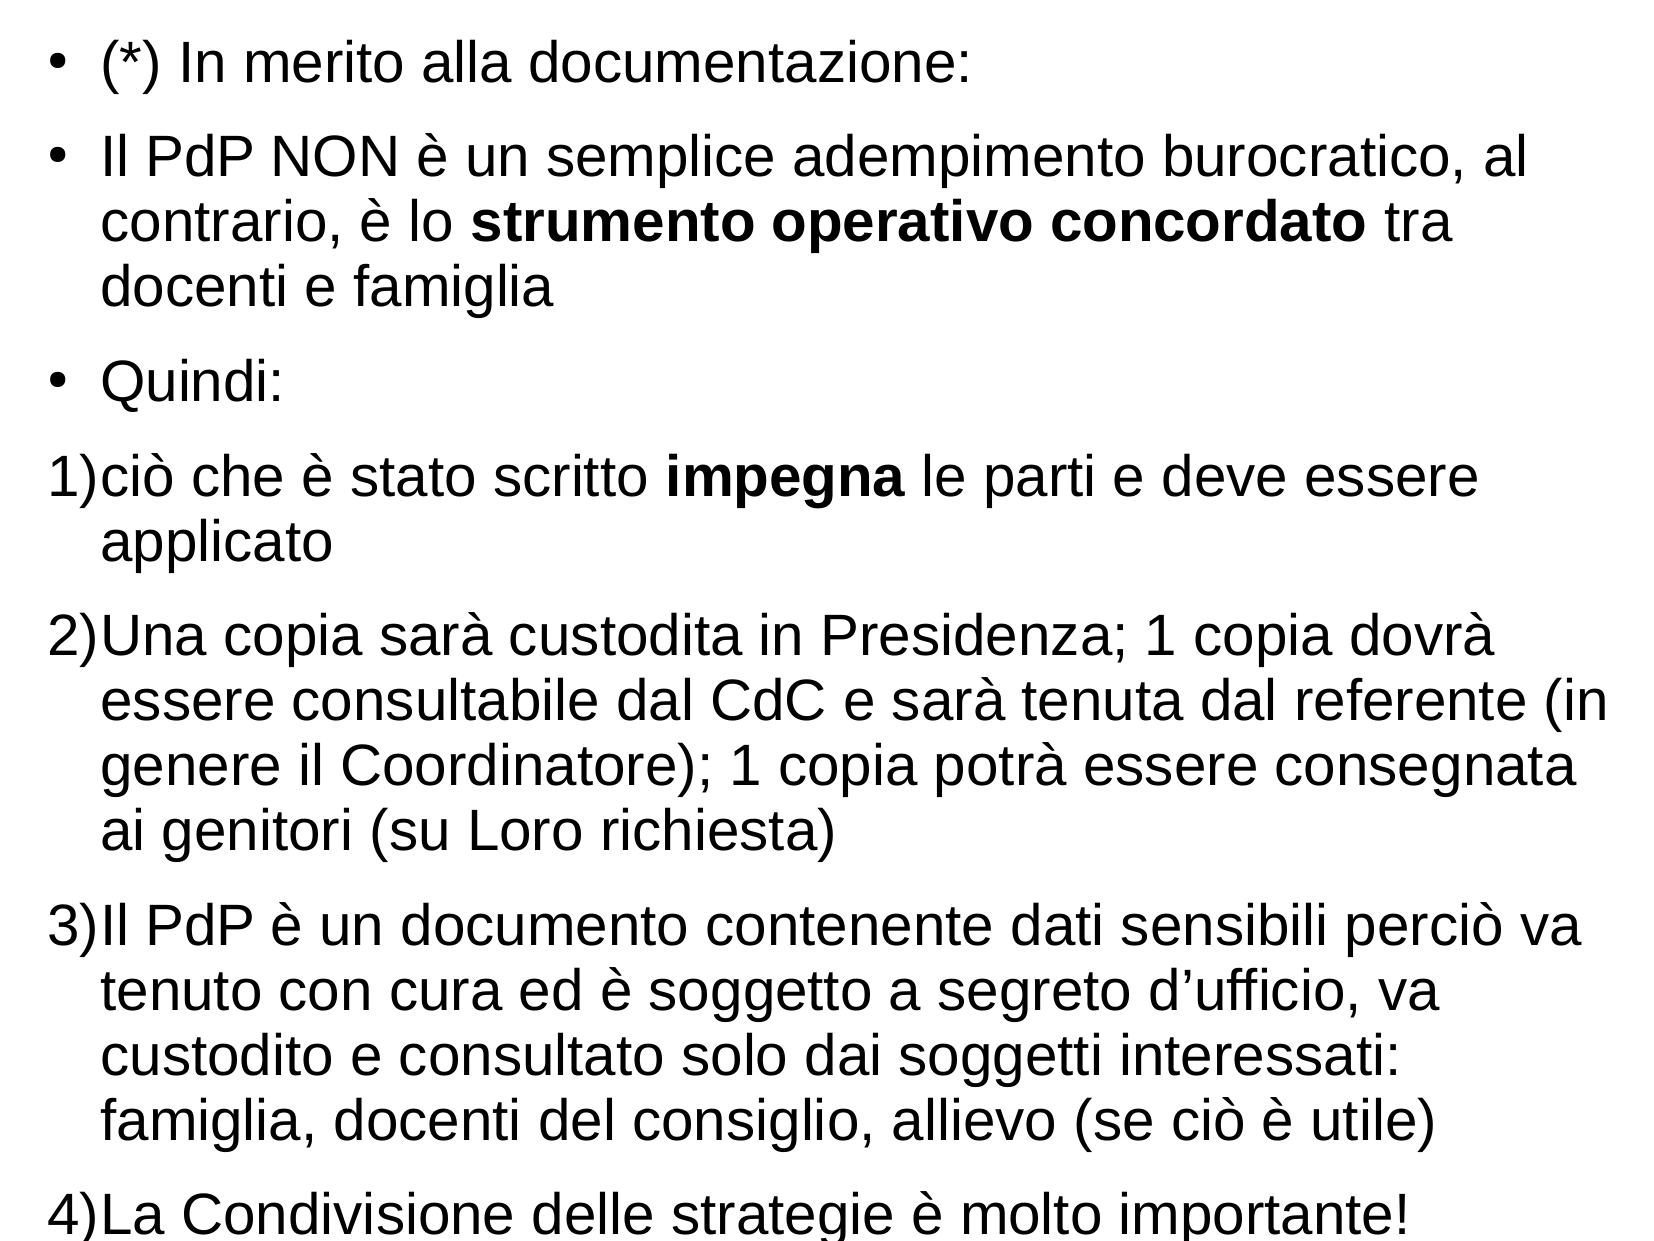

# (*) In merito alla documentazione:
Il PdP NON è un semplice adempimento burocratico, al contrario, è lo strumento operativo concordato tra docenti e famiglia
Quindi:
ciò che è stato scritto impegna le parti e deve essere applicato
Una copia sarà custodita in Presidenza; 1 copia dovrà essere consultabile dal CdC e sarà tenuta dal referente (in genere il Coordinatore); 1 copia potrà essere consegnata ai genitori (su Loro richiesta)
Il PdP è un documento contenente dati sensibili perciò va tenuto con cura ed è soggetto a segreto d’ufficio, va custodito e consultato solo dai soggetti interessati: famiglia, docenti del consiglio, allievo (se ciò è utile)
La Condivisione delle strategie è molto importante!